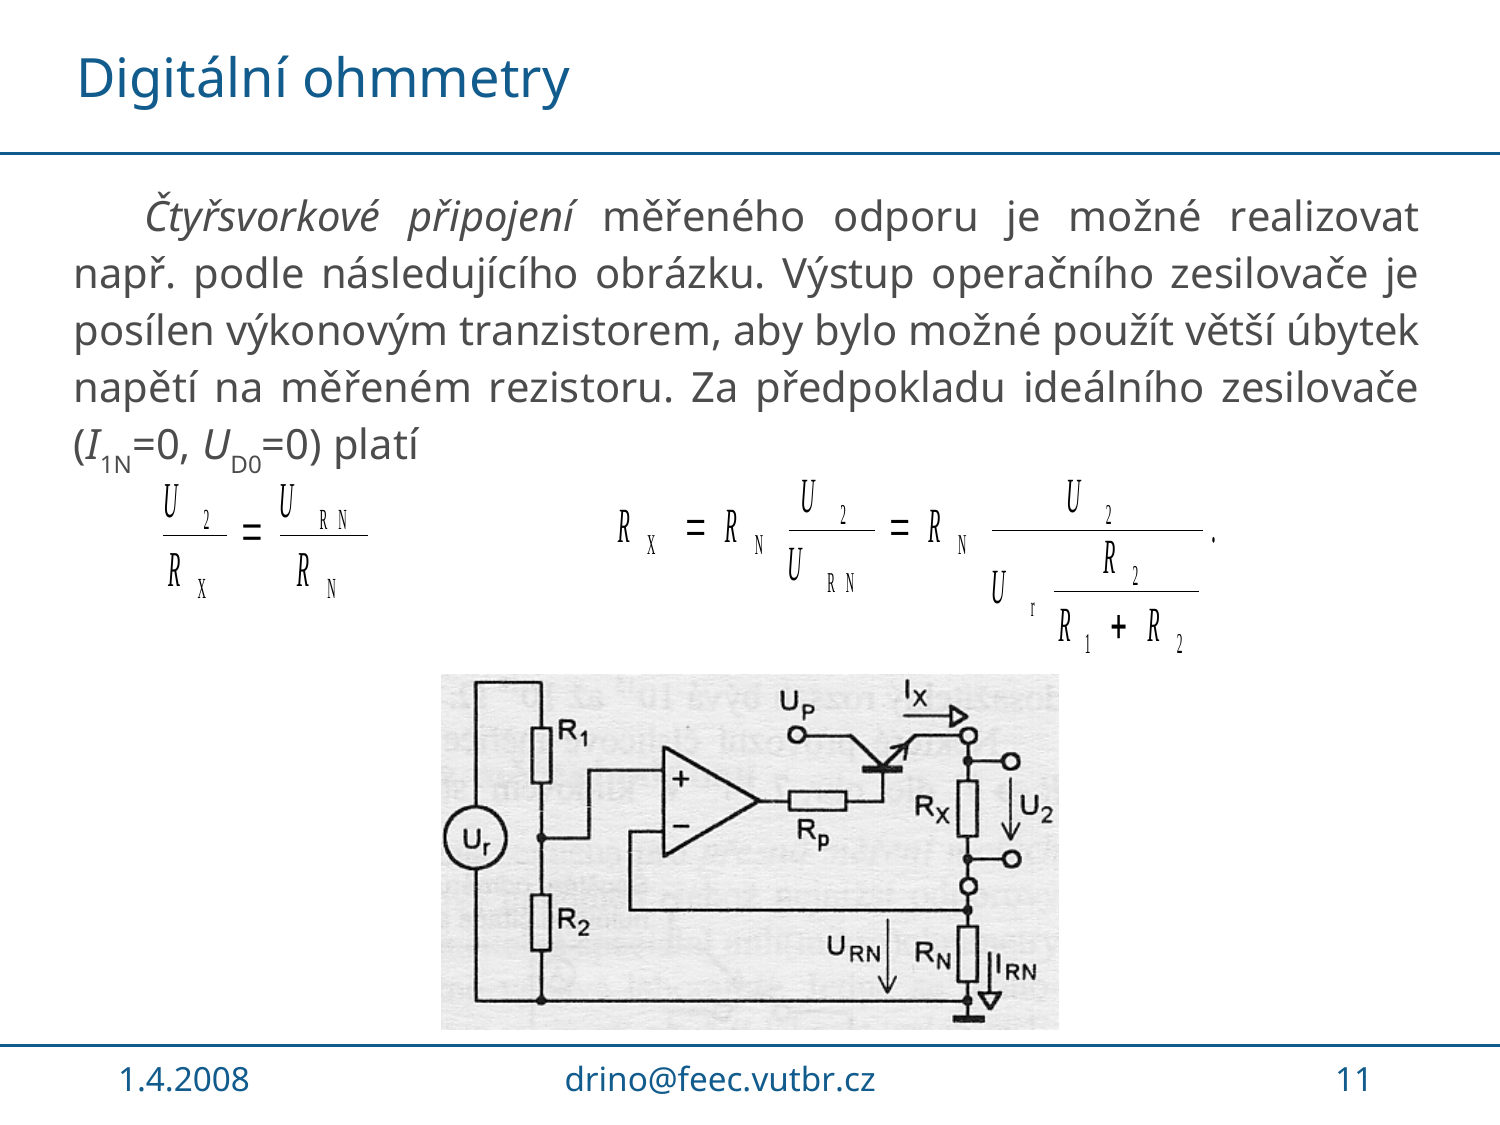

# Digitální ohmmetry
Čtyřsvorkové připojení měřeného odporu je možné realizovat např. podle následujícího obrázku. Výstup operačního zesilovače je posílen výkonovým tranzistorem, aby bylo možné použít větší úbytek napětí na měřeném rezistoru. Za předpokladu ideálního zesilovače (I1N=0, UD0=0) platí
1.4.2008
drino@feec.vutbr.cz